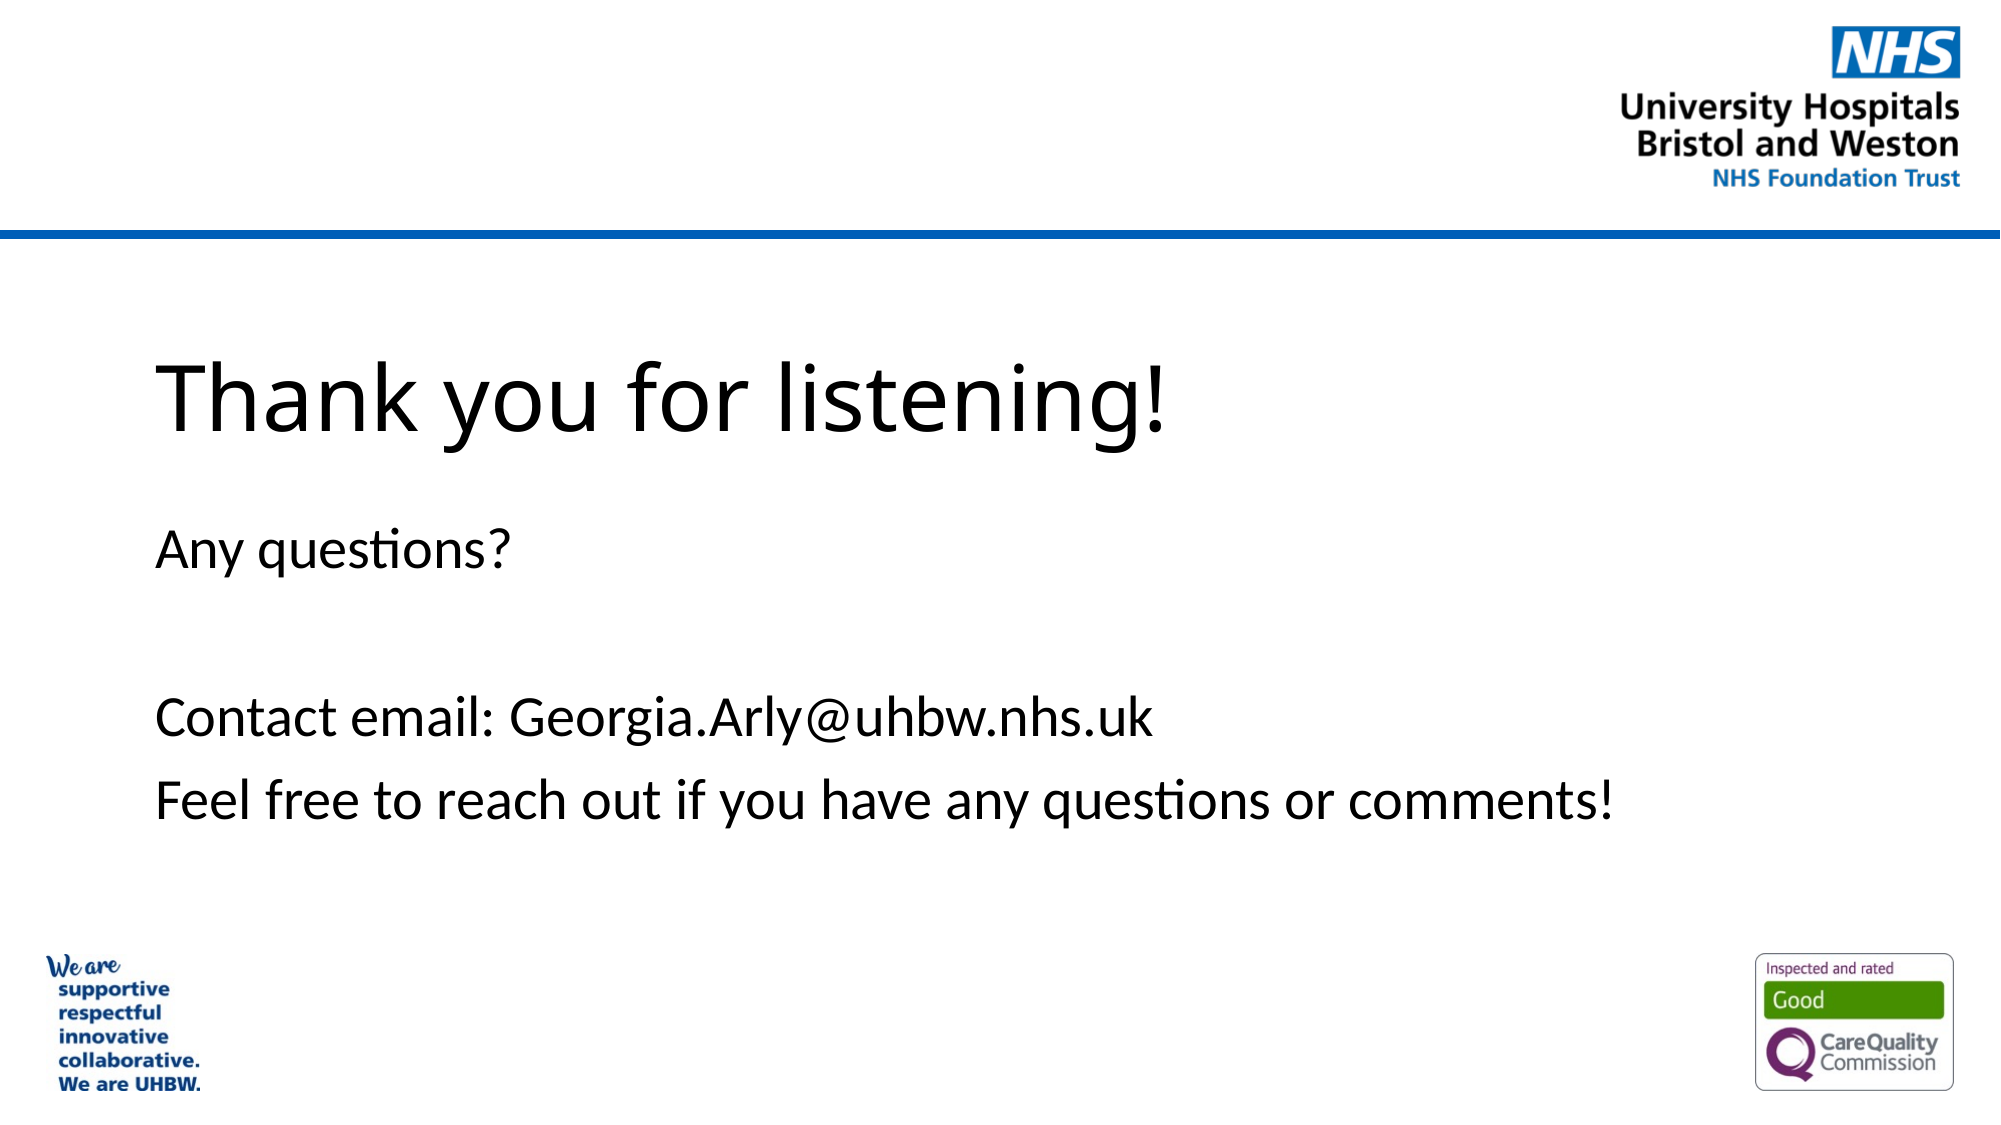

# Thank you for listening!
Any questions?
Contact email: Georgia.Arly@uhbw.nhs.uk
Feel free to reach out if you have any questions or comments!